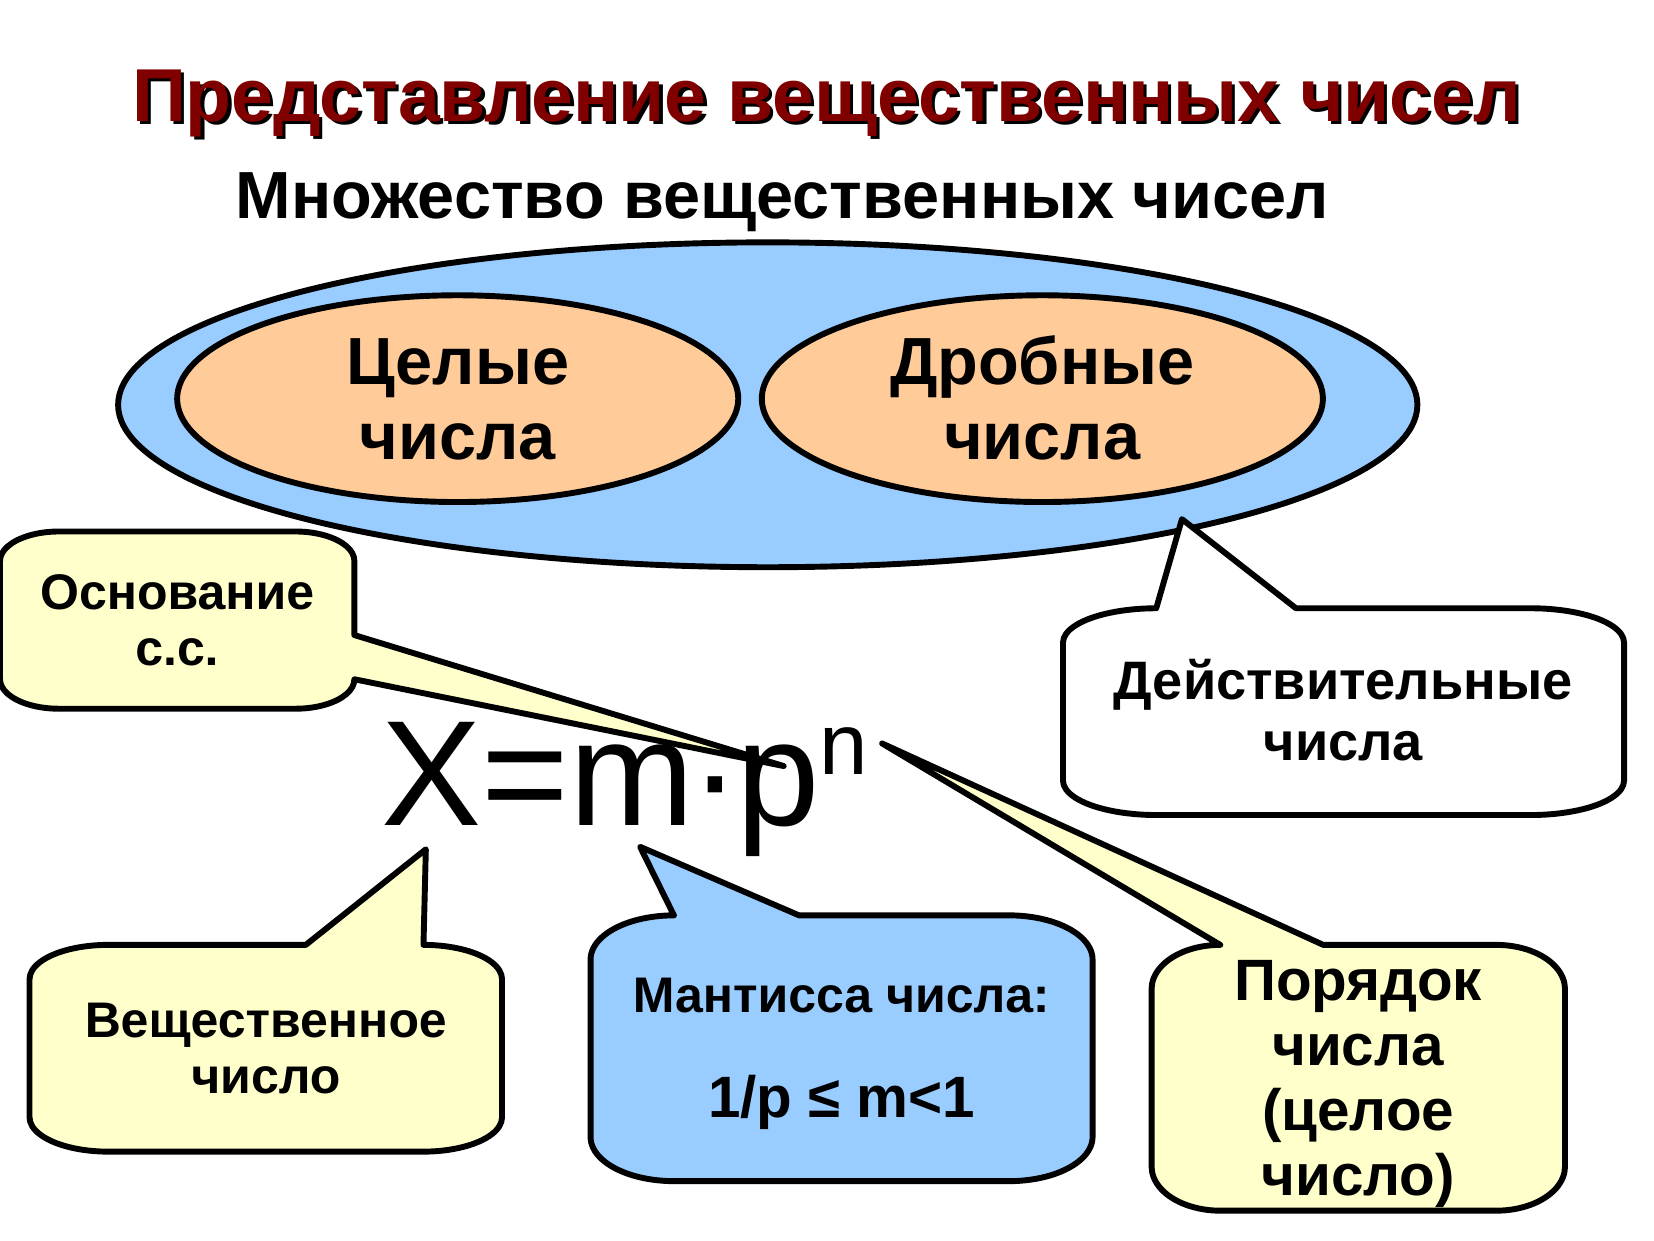

Представление вещественных чисел
Множество вещественных чисел
Целые
числа
Дробные
числа
Основание
с.с.
Действительные
числа
X=m∙pn
Мантисса числа:
1/p ≤ m<1
Вещественное
число
Порядок числа
(целое число)